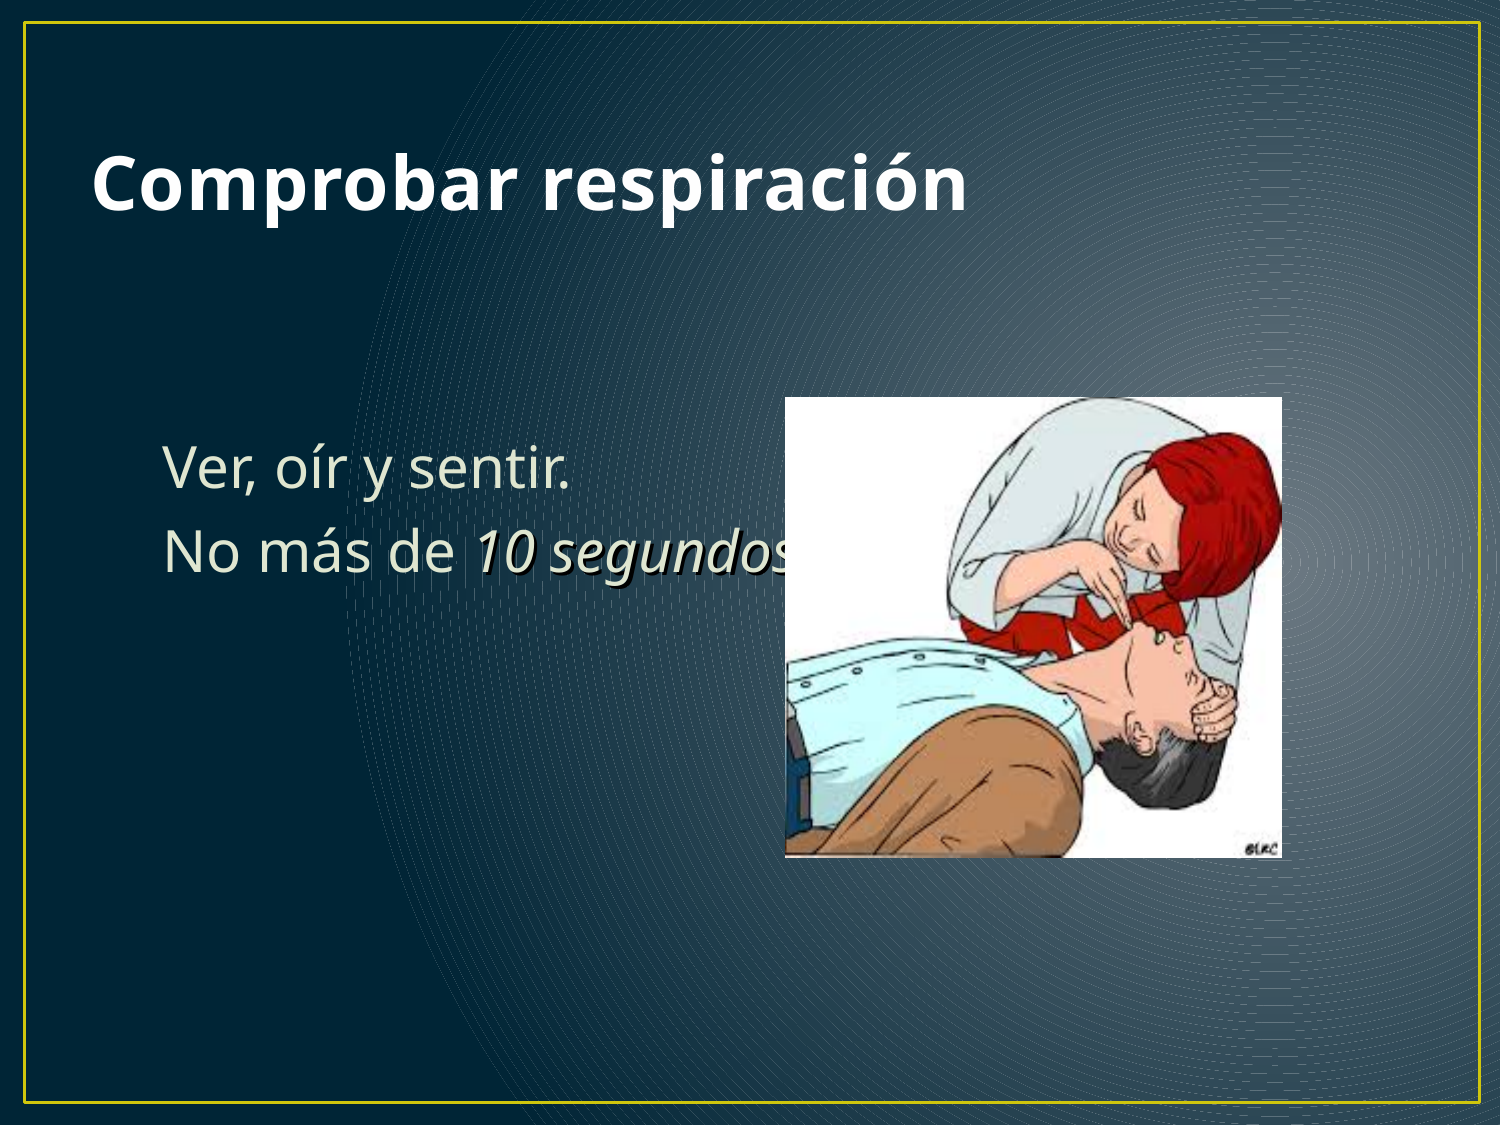

# Comprobar respiración
Ver, oír y sentir.
No más de 10 segundos